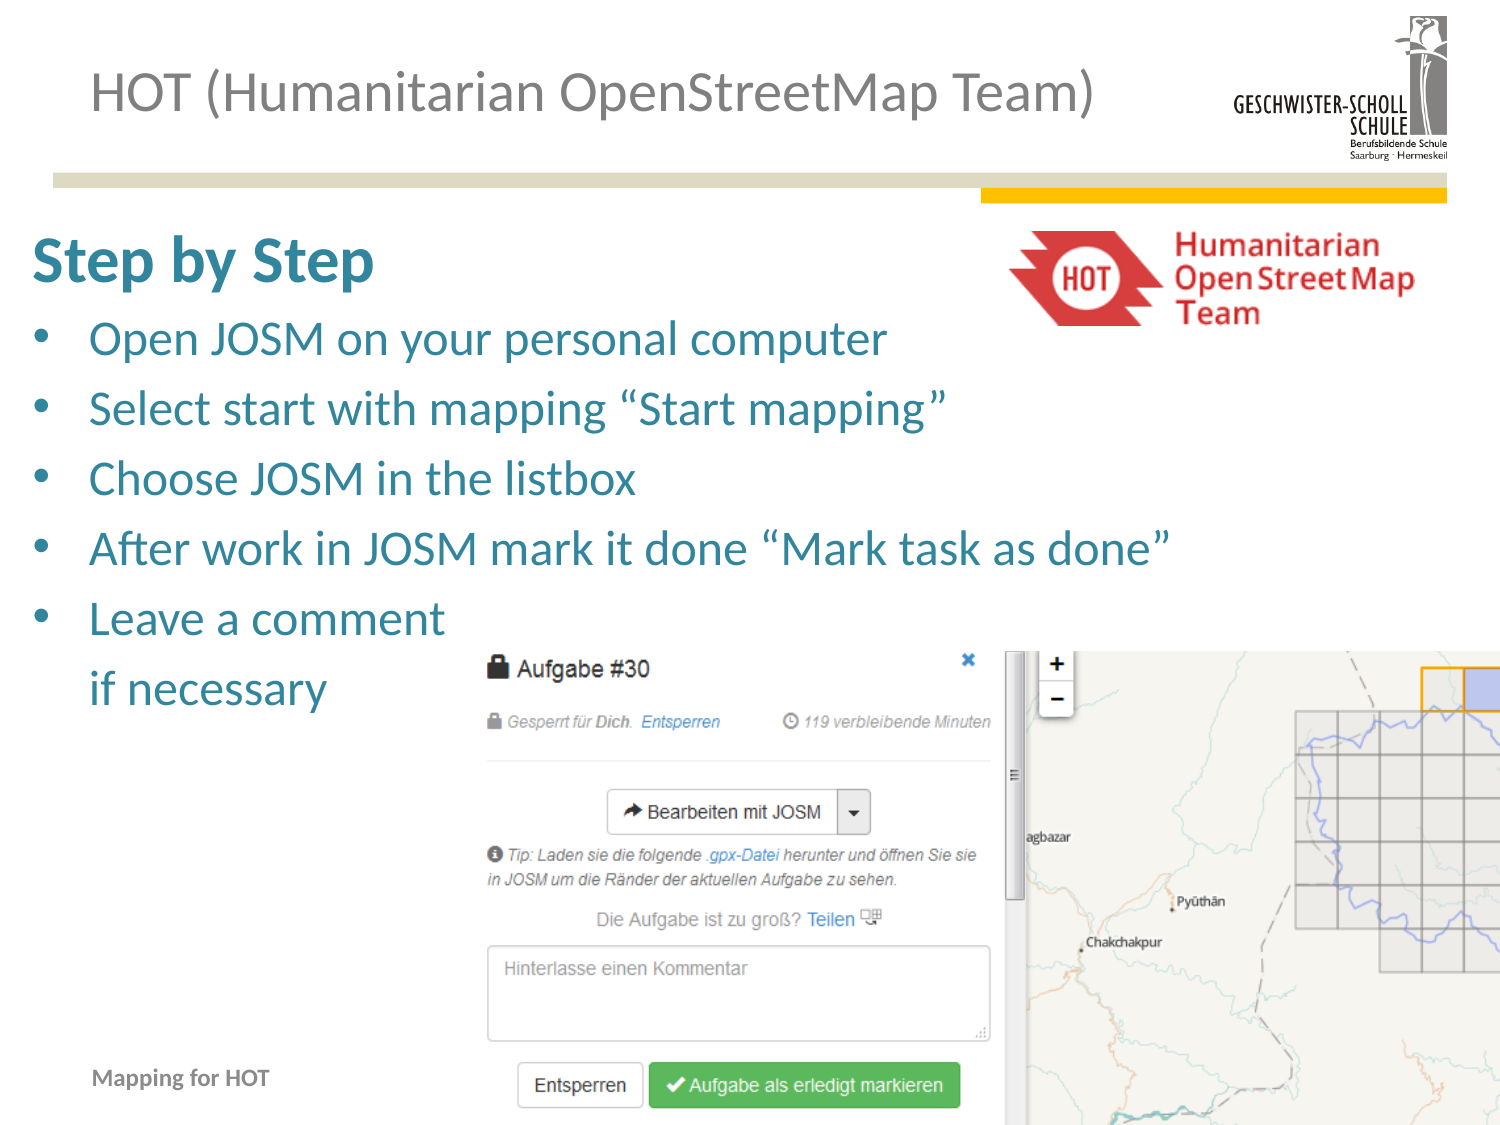

# HOT (Humanitarian OpenStreetMap Team)
Step by Step
Open JOSM on your personal computer
Select start with mapping “Start mapping”
Choose JOSM in the listbox
After work in JOSM mark it done “Mark task as done”
Leave a comment
 if necessary
Mapping for HOT
Folie